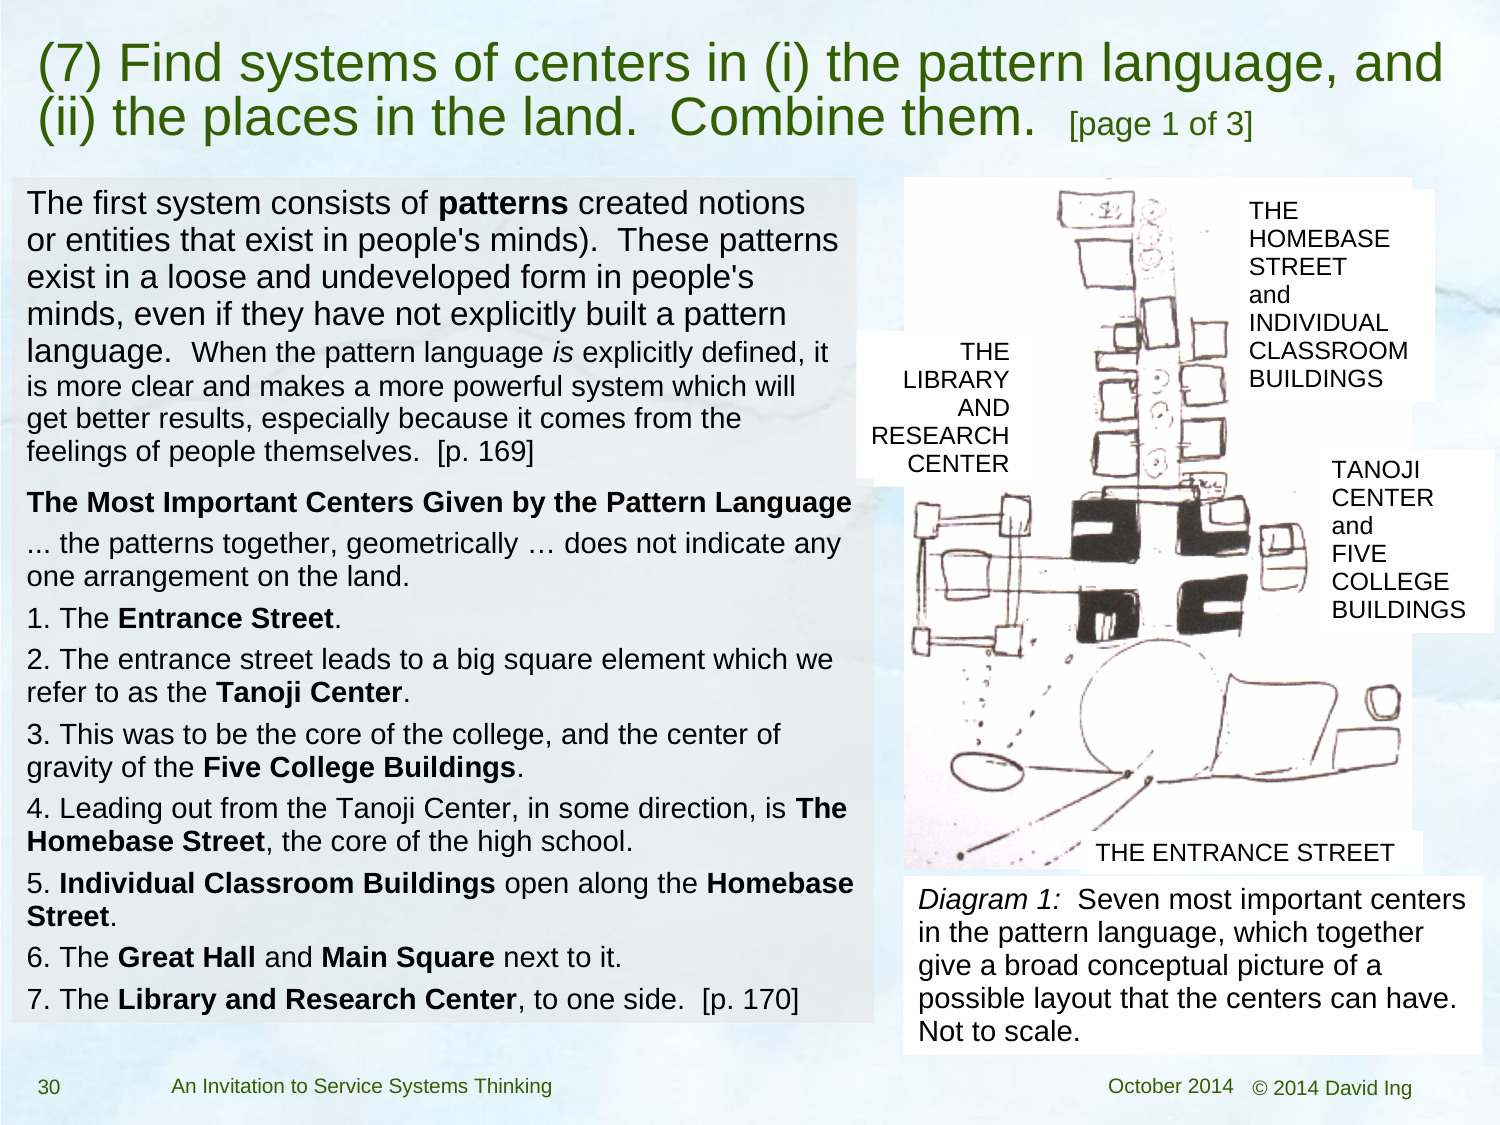

# (7) Find systems of centers in (i) the pattern language, and (ii) the places in the land. Combine them. [page 1 of 3]
The first system consists of patterns created notions or entities that exist in people's minds). These patterns exist in a loose and undeveloped form in people's minds, even if they have not explicitly built a pattern language. When the pattern language is explicitly defined, it is more clear and makes a more powerful system which will get better results, especially because it comes from the feelings of people themselves. [p. 169]
THE
HOMEBASE
STREET
and
INDIVIDUAL
CLASSROOM
BUILDINGS
THE LIBRARY AND RESEARCH CENTER
TANOJI CENTER
and
FIVE COLLEGE BUILDINGS
The Most Important Centers Given by the Pattern Language
... the patterns together, geometrically … does not indicate any one arrangement on the land.
1. The Entrance Street.
2. The entrance street leads to a big square element which we refer to as the Tanoji Center.
3. This was to be the core of the college, and the center of gravity of the Five College Buildings.
4. Leading out from the Tanoji Center, in some direction, is The Homebase Street, the core of the high school.
5. Individual Classroom Buildings open along the Homebase Street.
6. The Great Hall and Main Square next to it.
7. The Library and Research Center, to one side. [p. 170]
THE ENTRANCE STREET
Diagram 1: Seven most important centers in the pattern language, which together give a broad conceptual picture of a possible layout that the centers can have. Not to scale.
An Invitation to Service Systems Thinking
October 2014
30